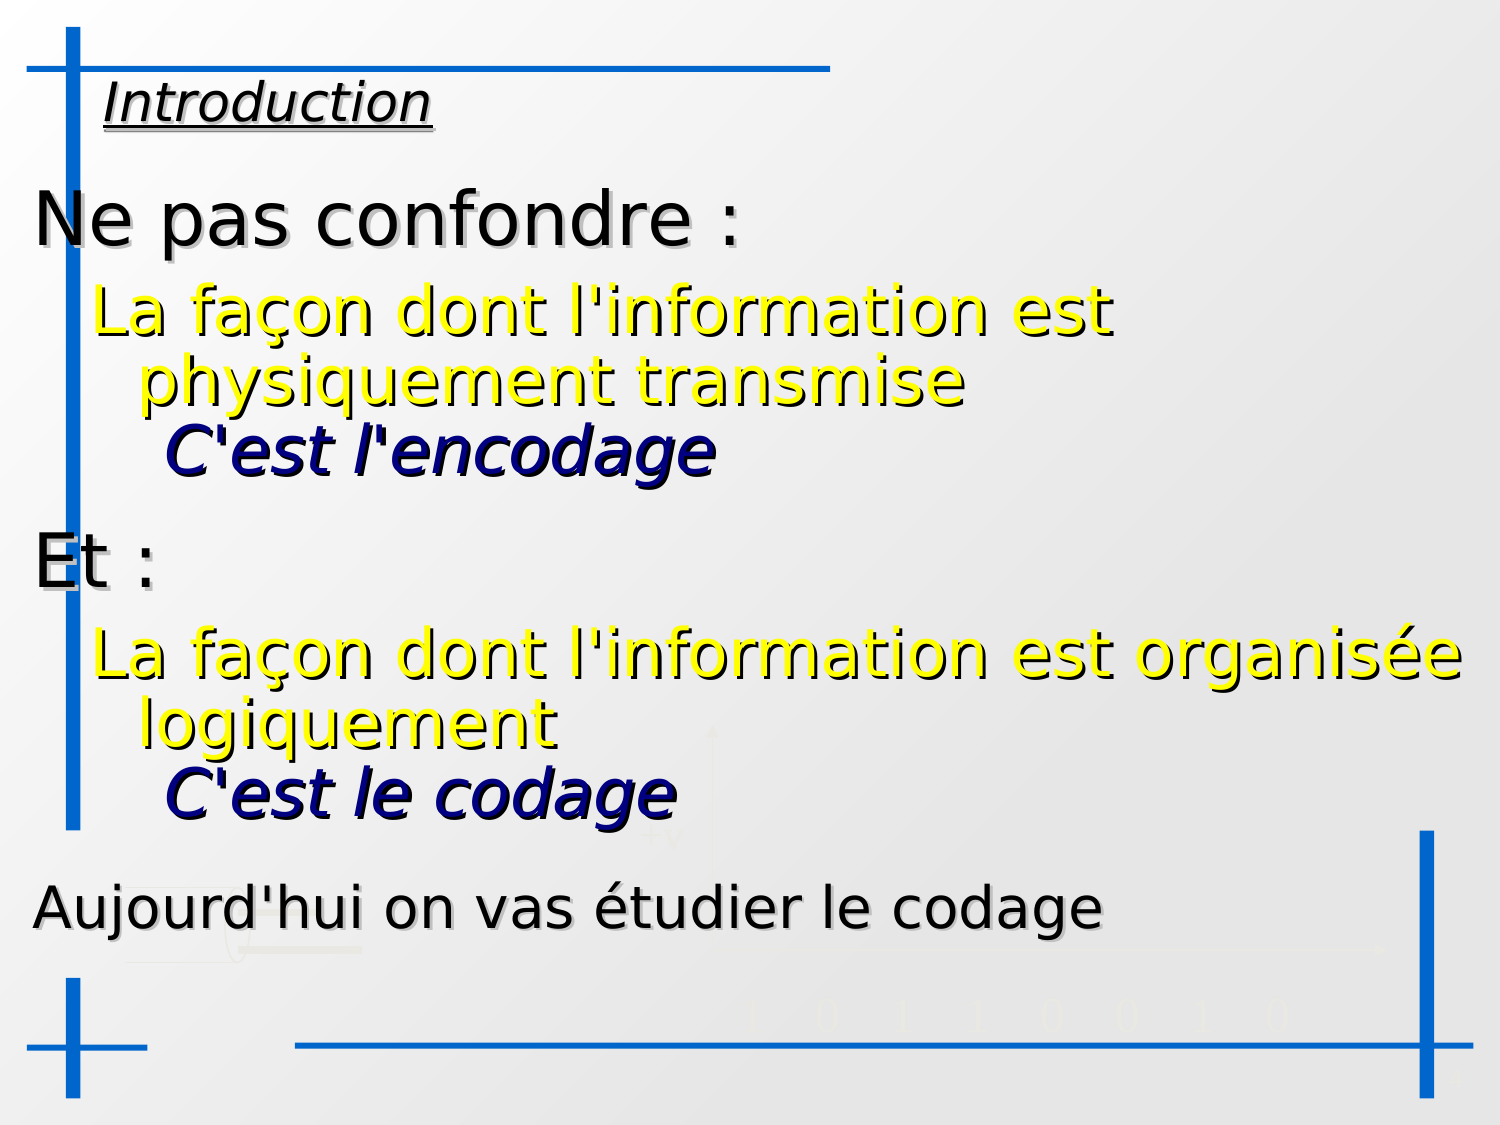

# Introduction
Ne pas confondre :
La façon dont l'information est physiquement transmise
C'est l'encodage
Et :
La façon dont l'information est organisée logiquement
C'est le codage
+v
Aujourd'hui on vas étudier le codage
 1 0 1 1 0 0 1 0